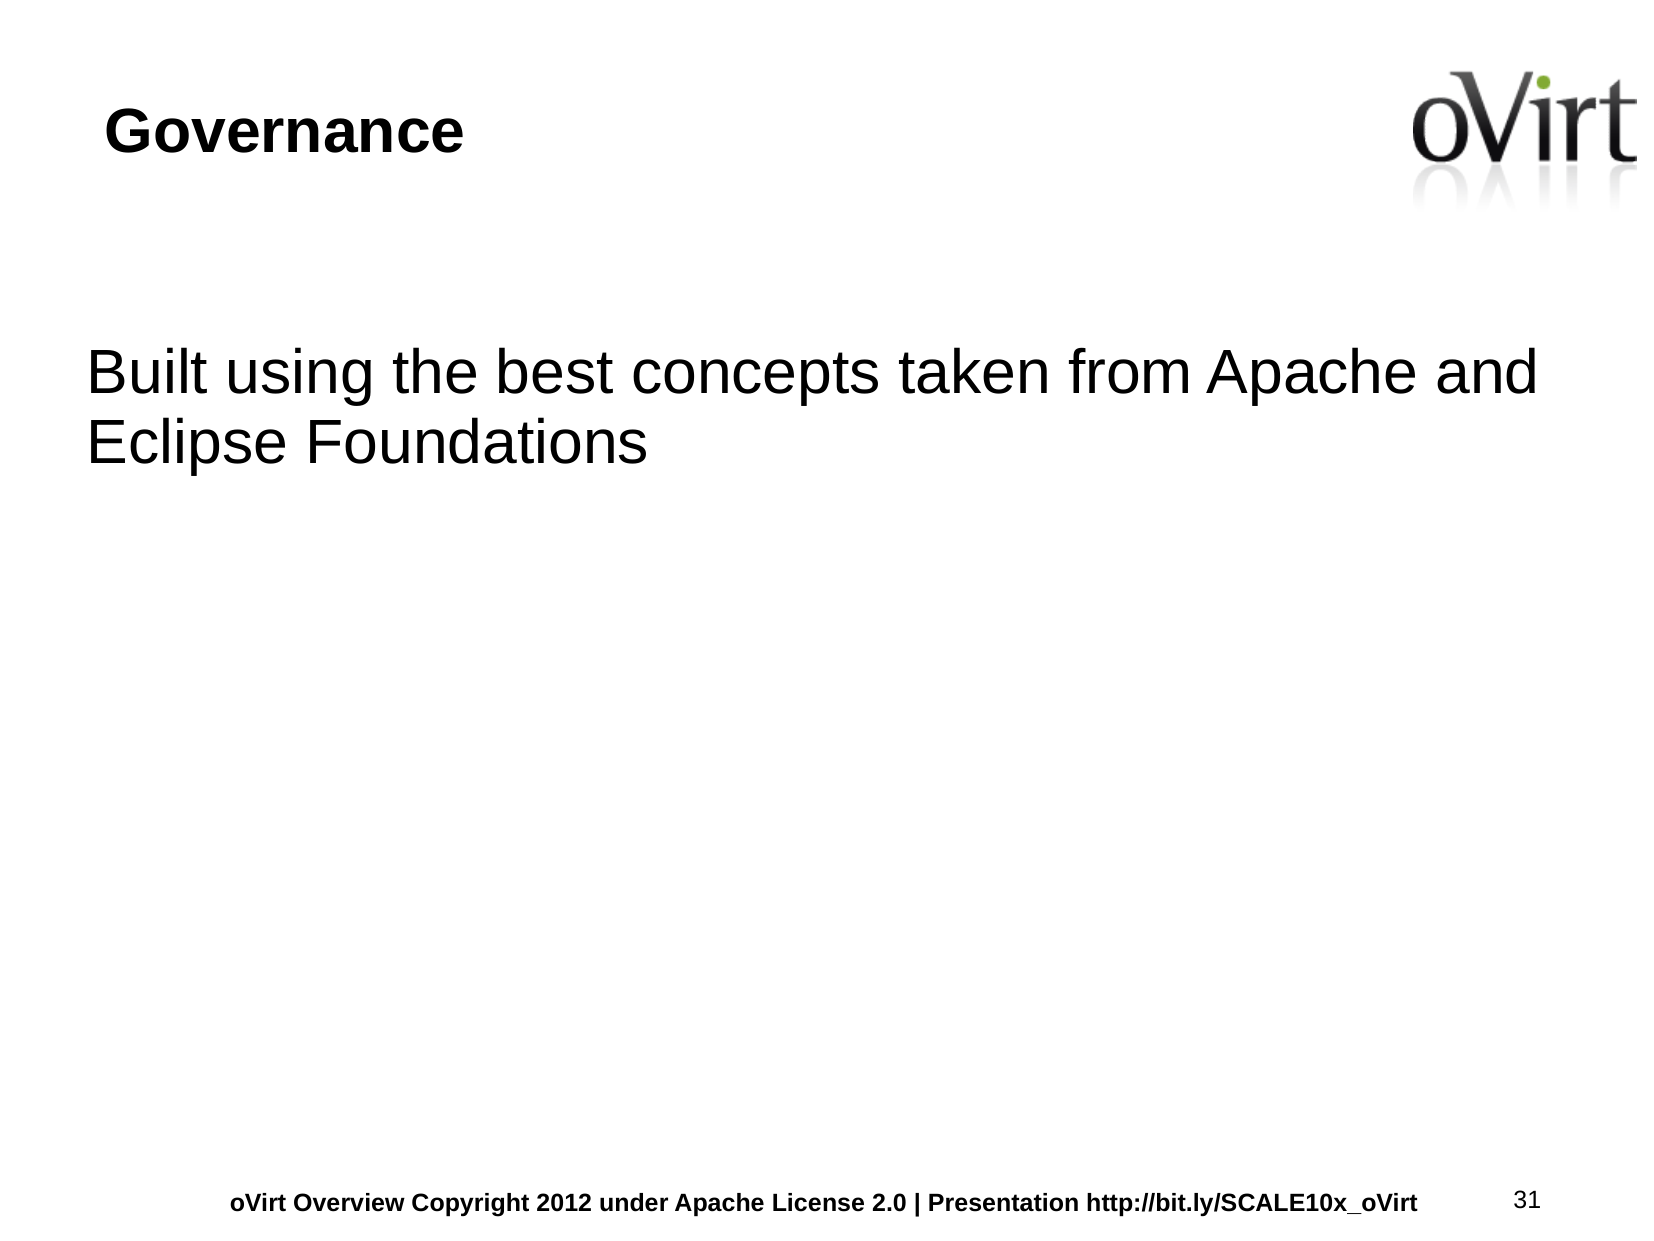

# Governance
Built using the best concepts taken from Apache and Eclipse Foundations